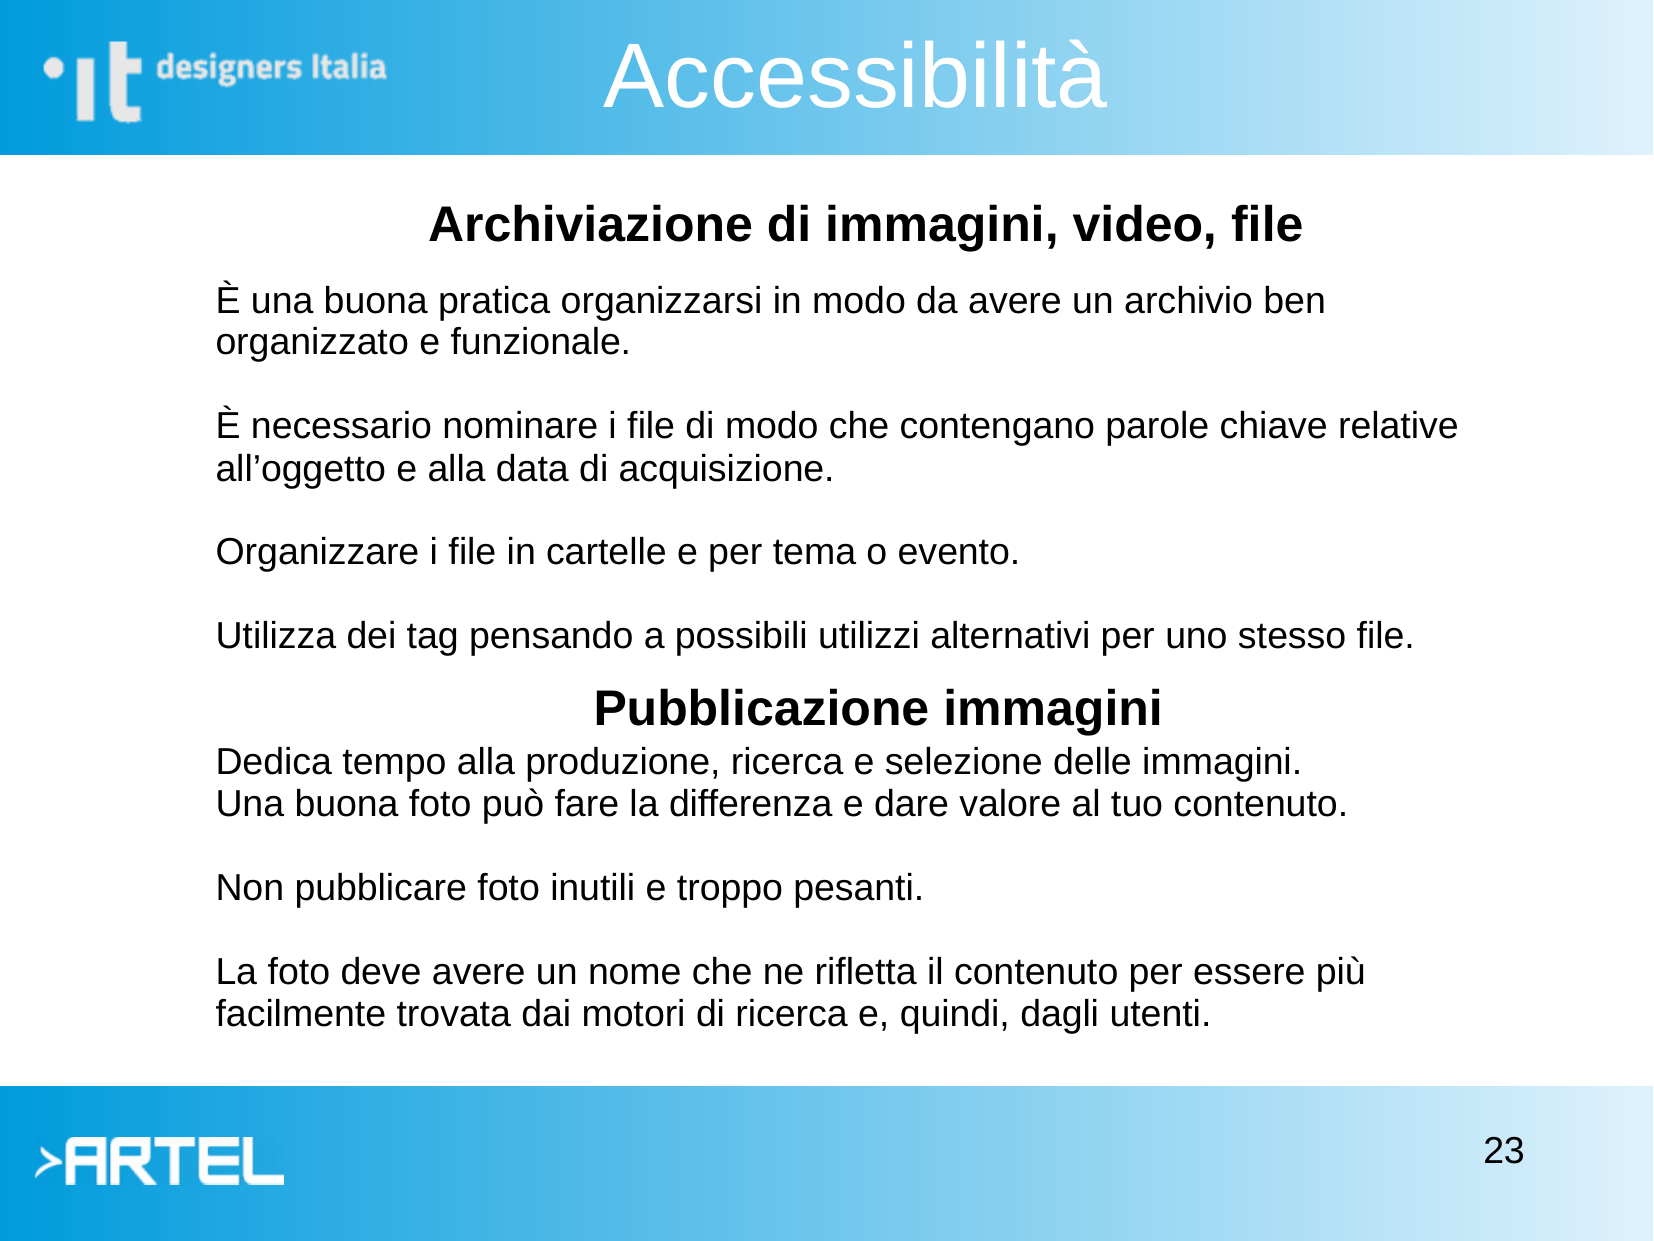

# Accessibilità
Archiviazione di immagini, video, file
È una buona pratica organizzarsi in modo da avere un archivio ben organizzato e funzionale.
È necessario nominare i file di modo che contengano parole chiave relative all’oggetto e alla data di acquisizione.
Organizzare i file in cartelle e per tema o evento.
Utilizza dei tag pensando a possibili utilizzi alternativi per uno stesso file.
Pubblicazione immagini
Dedica tempo alla produzione, ricerca e selezione delle immagini.
Una buona foto può fare la differenza e dare valore al tuo contenuto.
Non pubblicare foto inutili e troppo pesanti.
La foto deve avere un nome che ne rifletta il contenuto per essere più facilmente trovata dai motori di ricerca e, quindi, dagli utenti.